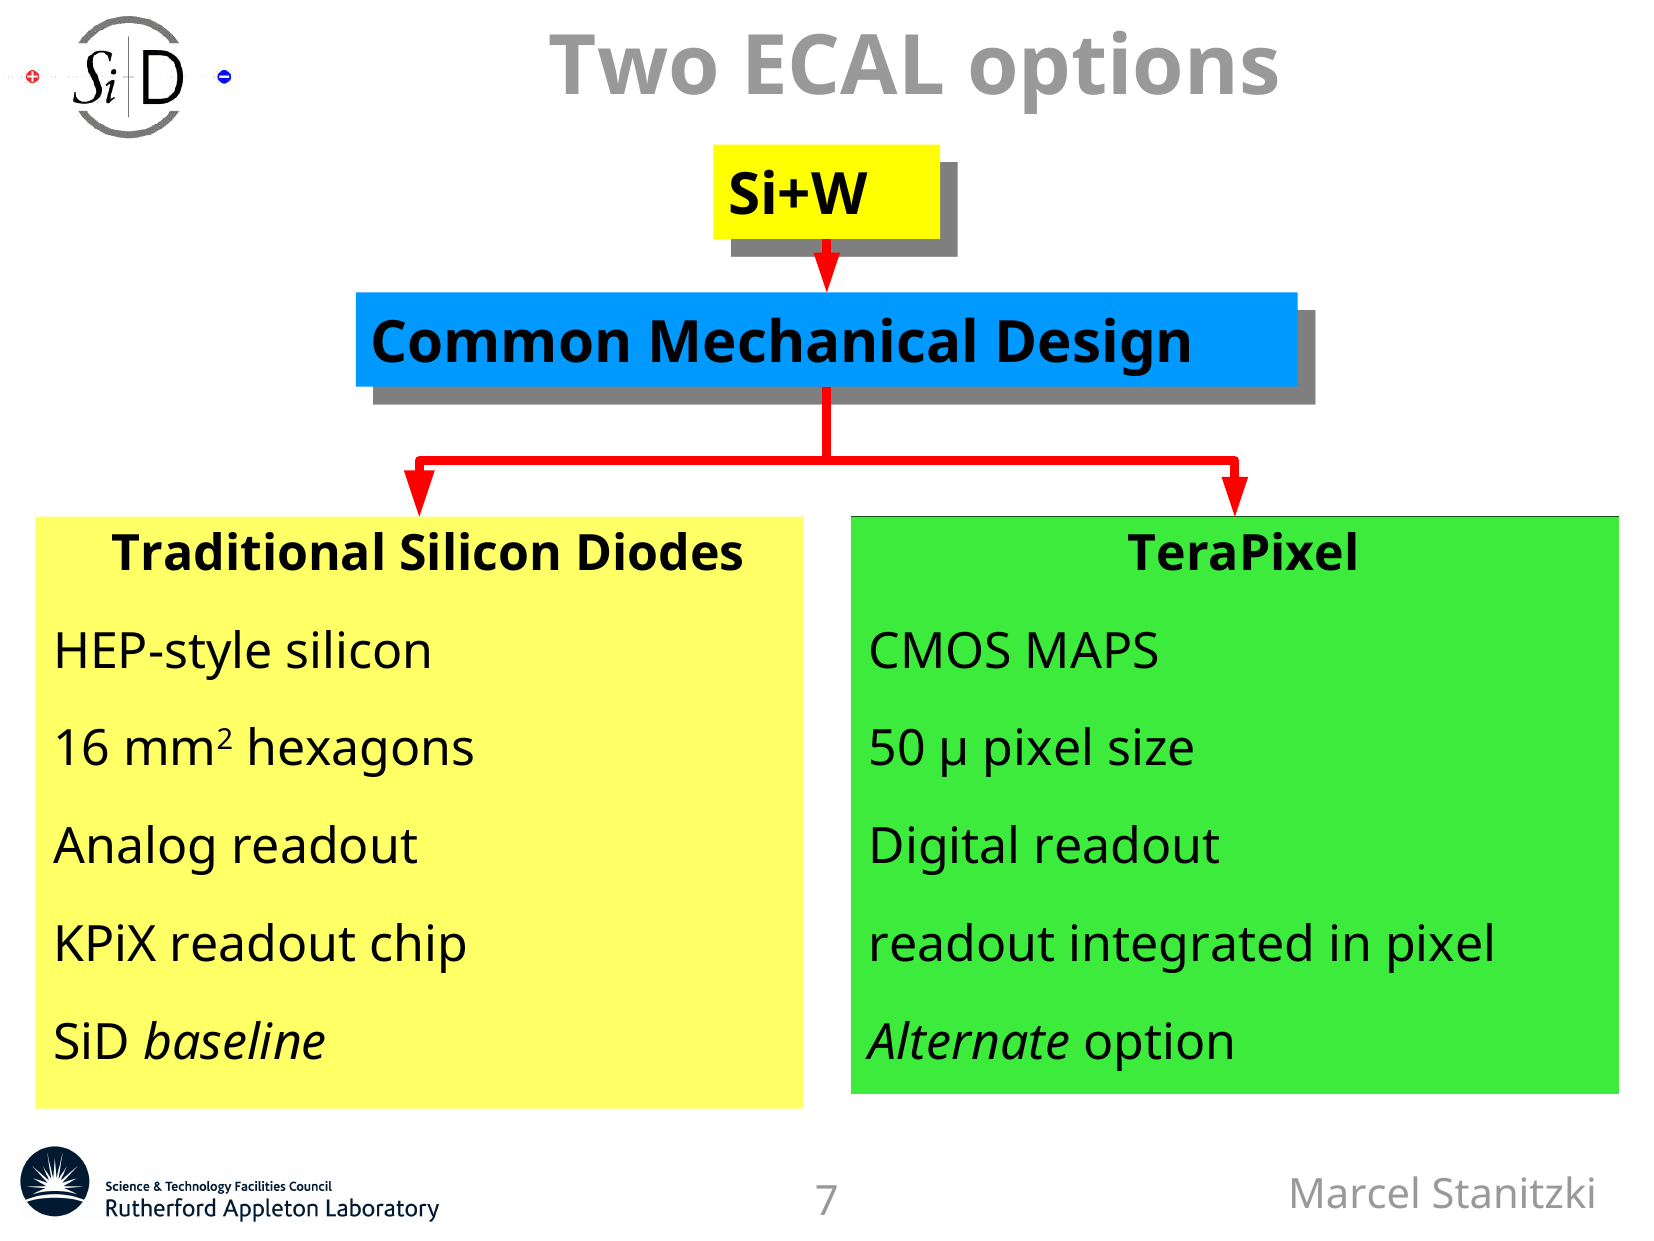

# Two ECAL options
Si+W
Common Mechanical Design
Traditional Silicon Diodes
HEP-style silicon
16 mm2 hexagons
Analog readout
KPiX readout chip
SiD baseline
TeraPixel
CMOS MAPS
50 µ pixel size
Digital readout
readout integrated in pixel
Alternate option